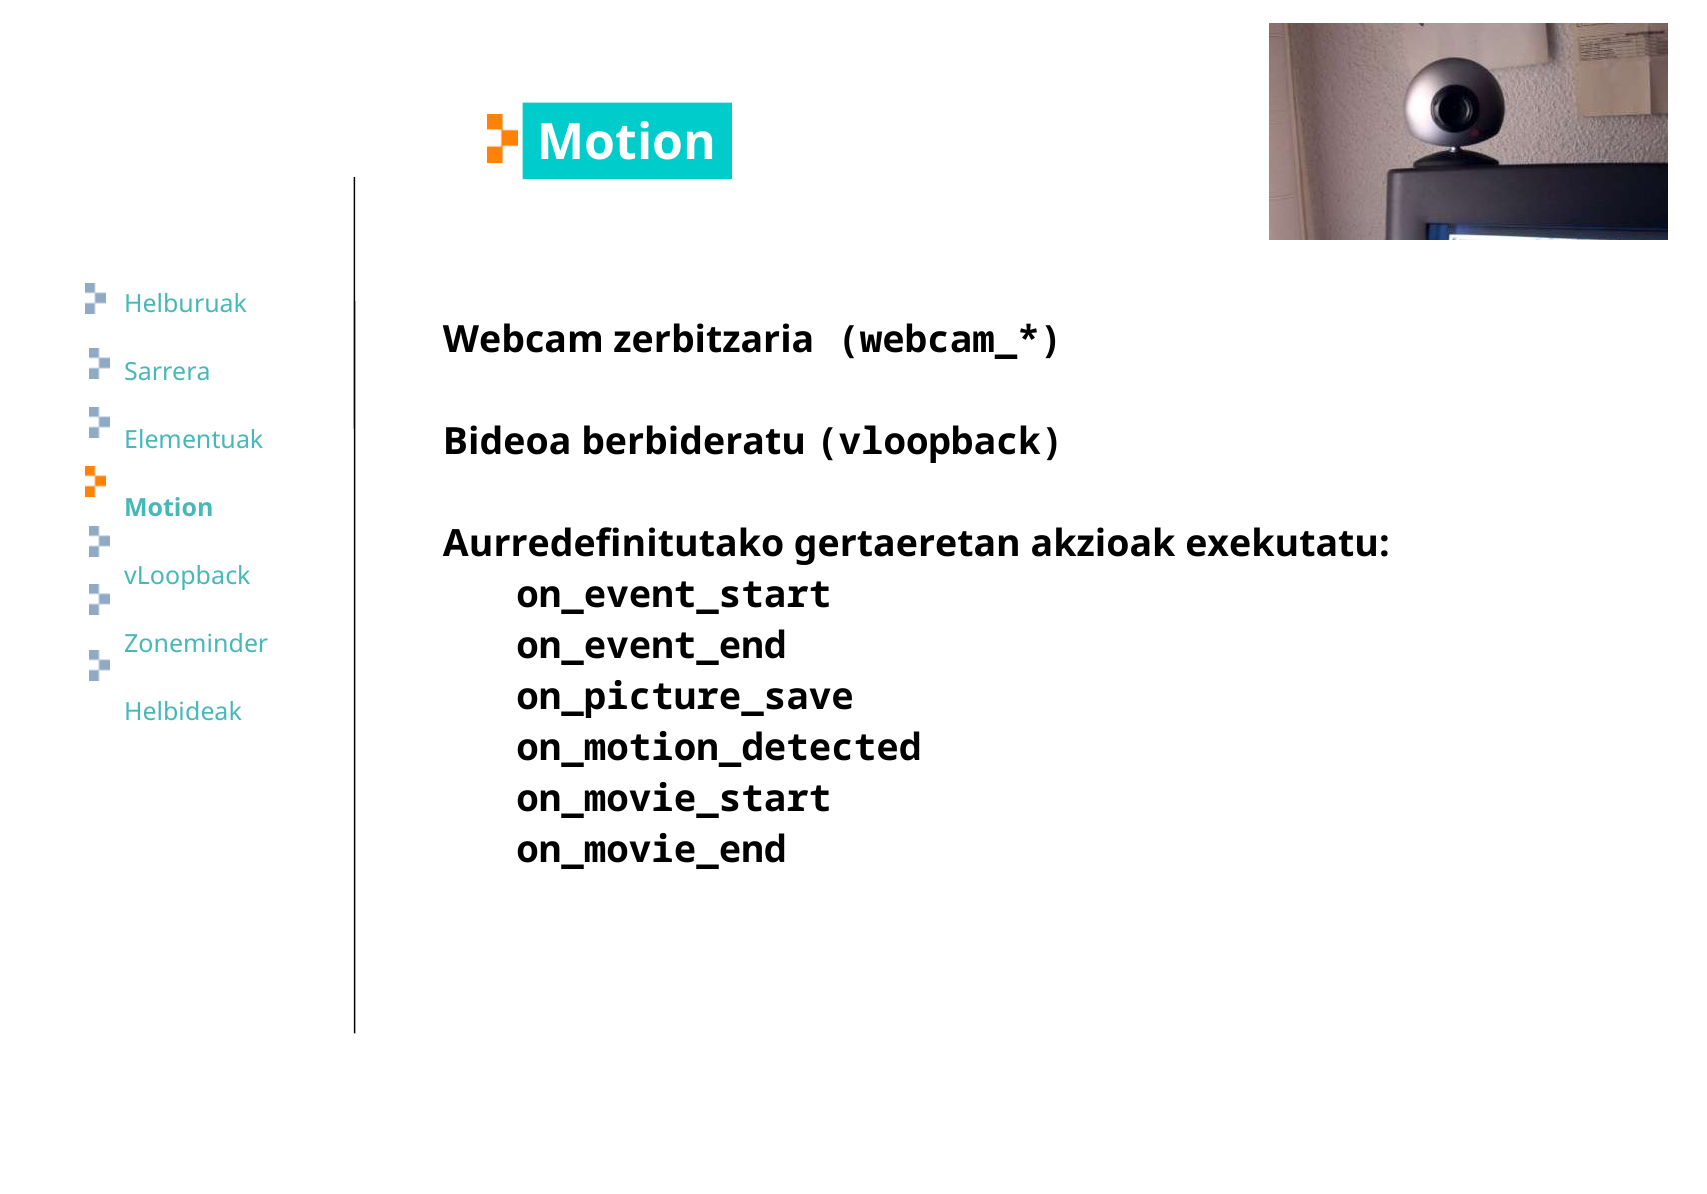

Motion
Helburuak
Sarrera
Elementuak
Motion
vLoopback
Zoneminder
Helbideak
Webcam zerbitzaria (webcam_*)
Bideoa berbideratu (vloopback)
Aurredefinitutako gertaeretan akzioak exekutatu:
	on_event_start
	on_event_end
	on_picture_save
	on_motion_detected
	on_movie_start
	on_movie_end